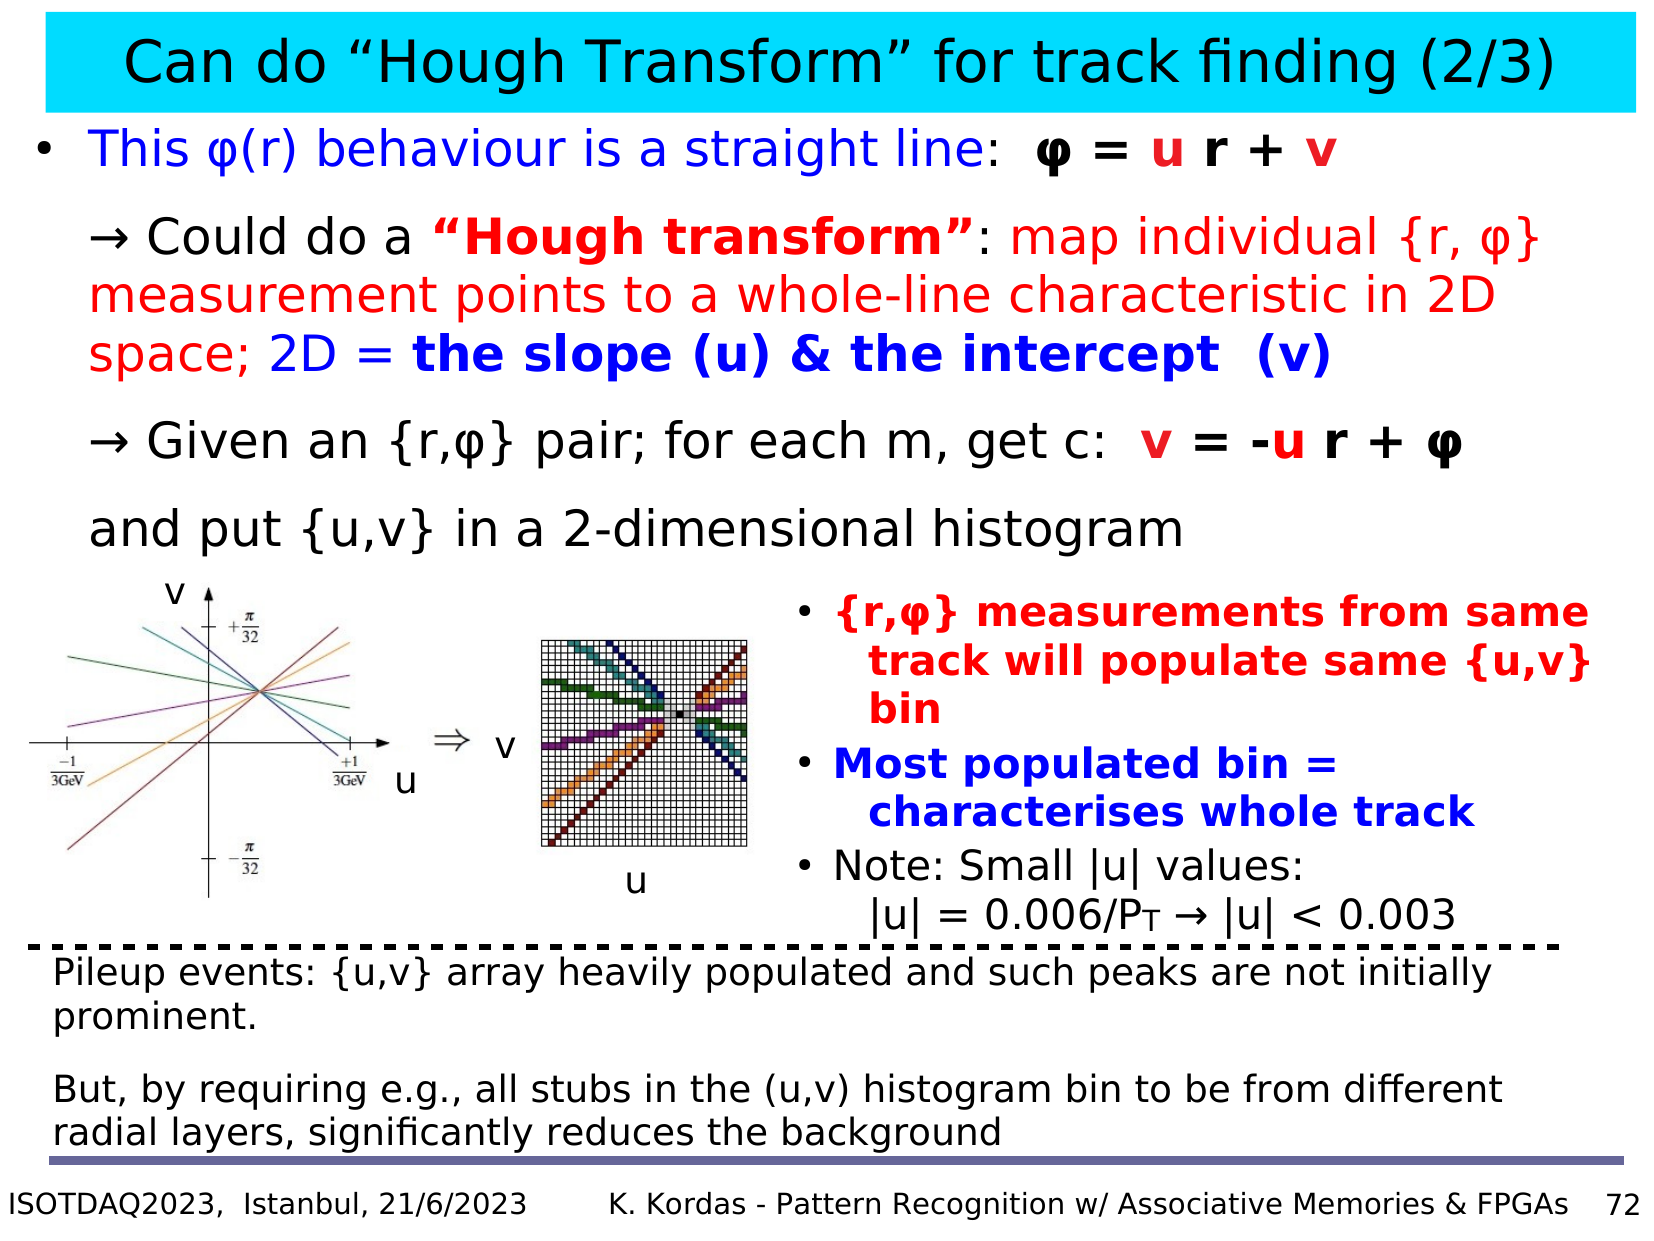

# Can do “Hough Transform” for track finding (2/3)
This φ(r) behaviour is a straight line: φ = u r + v
→ Could do a “Hough transform”: map individual {r, φ} measurement points to a whole-line characteristic in 2D space; 2D = the slope (u) & the intercept (v)
→ Given an {r,φ} pair; for each m, get c: v = -u r + φ
and put {u,v} in a 2-dimensional histogram
{r,φ} measurements from same track will populate same {u,v} bin
Most populated bin = characterises whole track
Note: Small |u| values: |u| = 0.006/PT → |u| < 0.003
v
v
u
u
Pileup events: {u,v} array heavily populated and such peaks are not initially prominent.
But, by requiring e.g., all stubs in the (u,v) histogram bin to be from different radial layers, significantly reduces the background
ISOTDAQ2023, Istanbul, 21/6/2023
K. Kordas - Pattern Recognition w/ Associative Memories & FPGAs
72